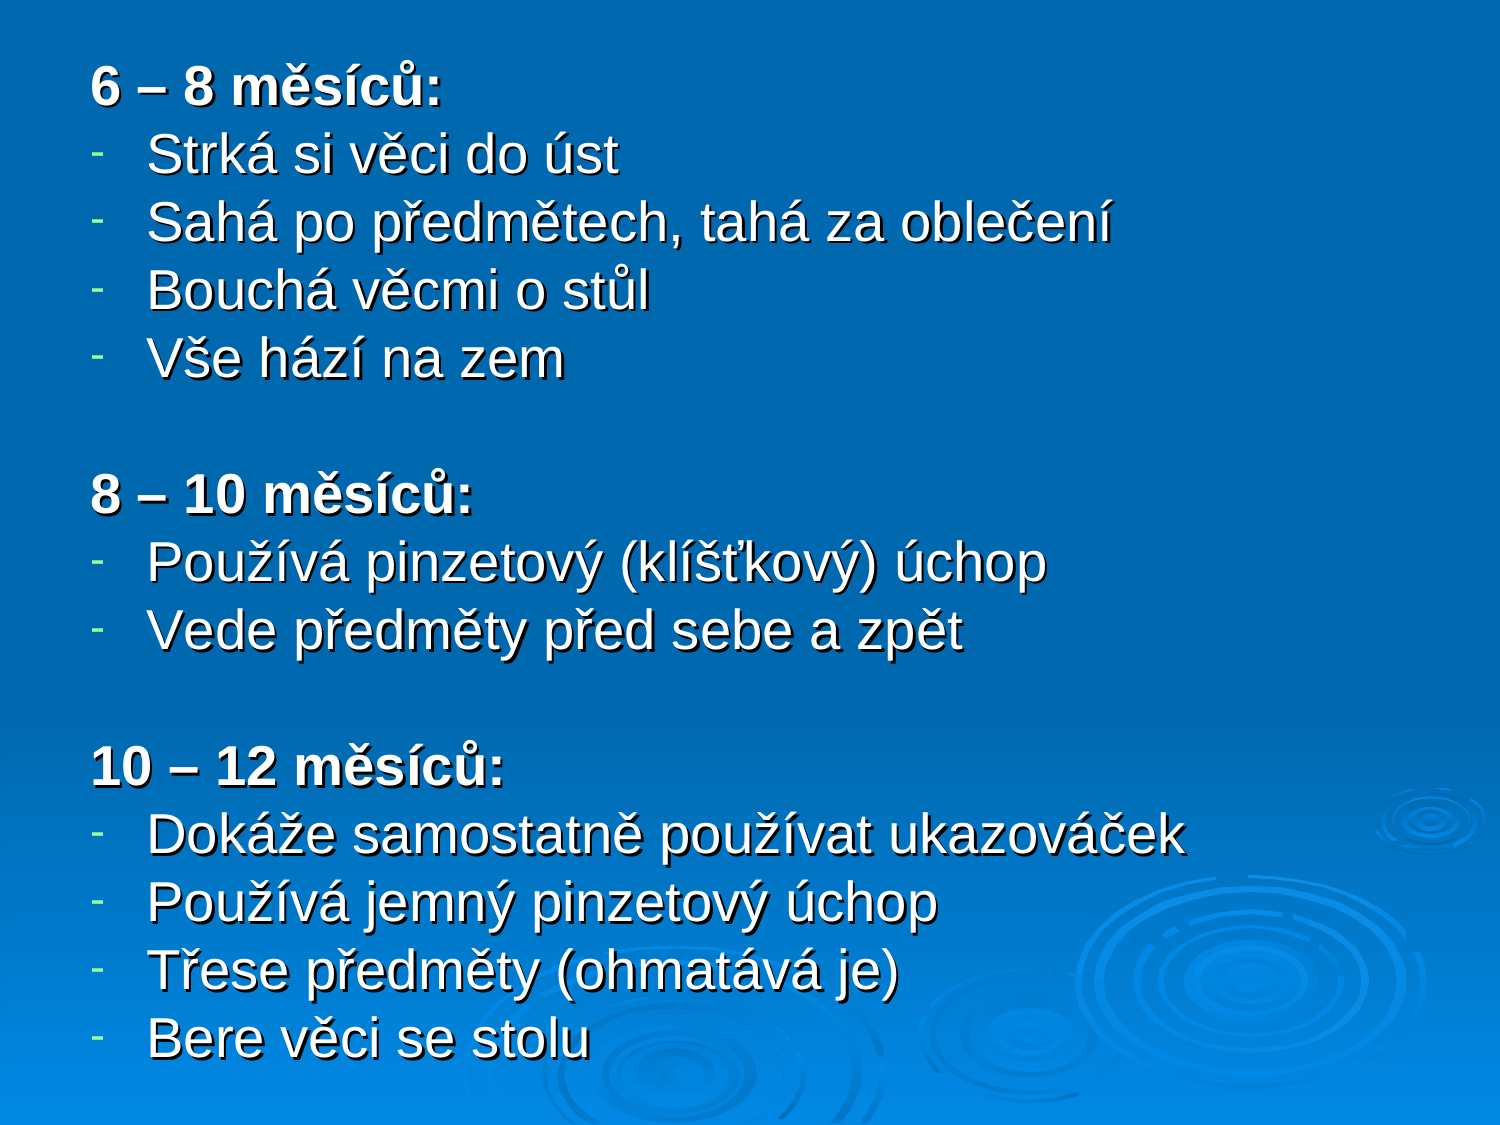

# 6 – 8 měsíců:
Strká si věci do úst
Sahá po předmětech, tahá za oblečení
Bouchá věcmi o stůl
Vše hází na zem
8 – 10 měsíců:
Používá pinzetový (klíšťkový) úchop
Vede předměty před sebe a zpět
10 – 12 měsíců:
Dokáže samostatně používat ukazováček
Používá jemný pinzetový úchop
Třese předměty (ohmatává je)
Bere věci se stolu